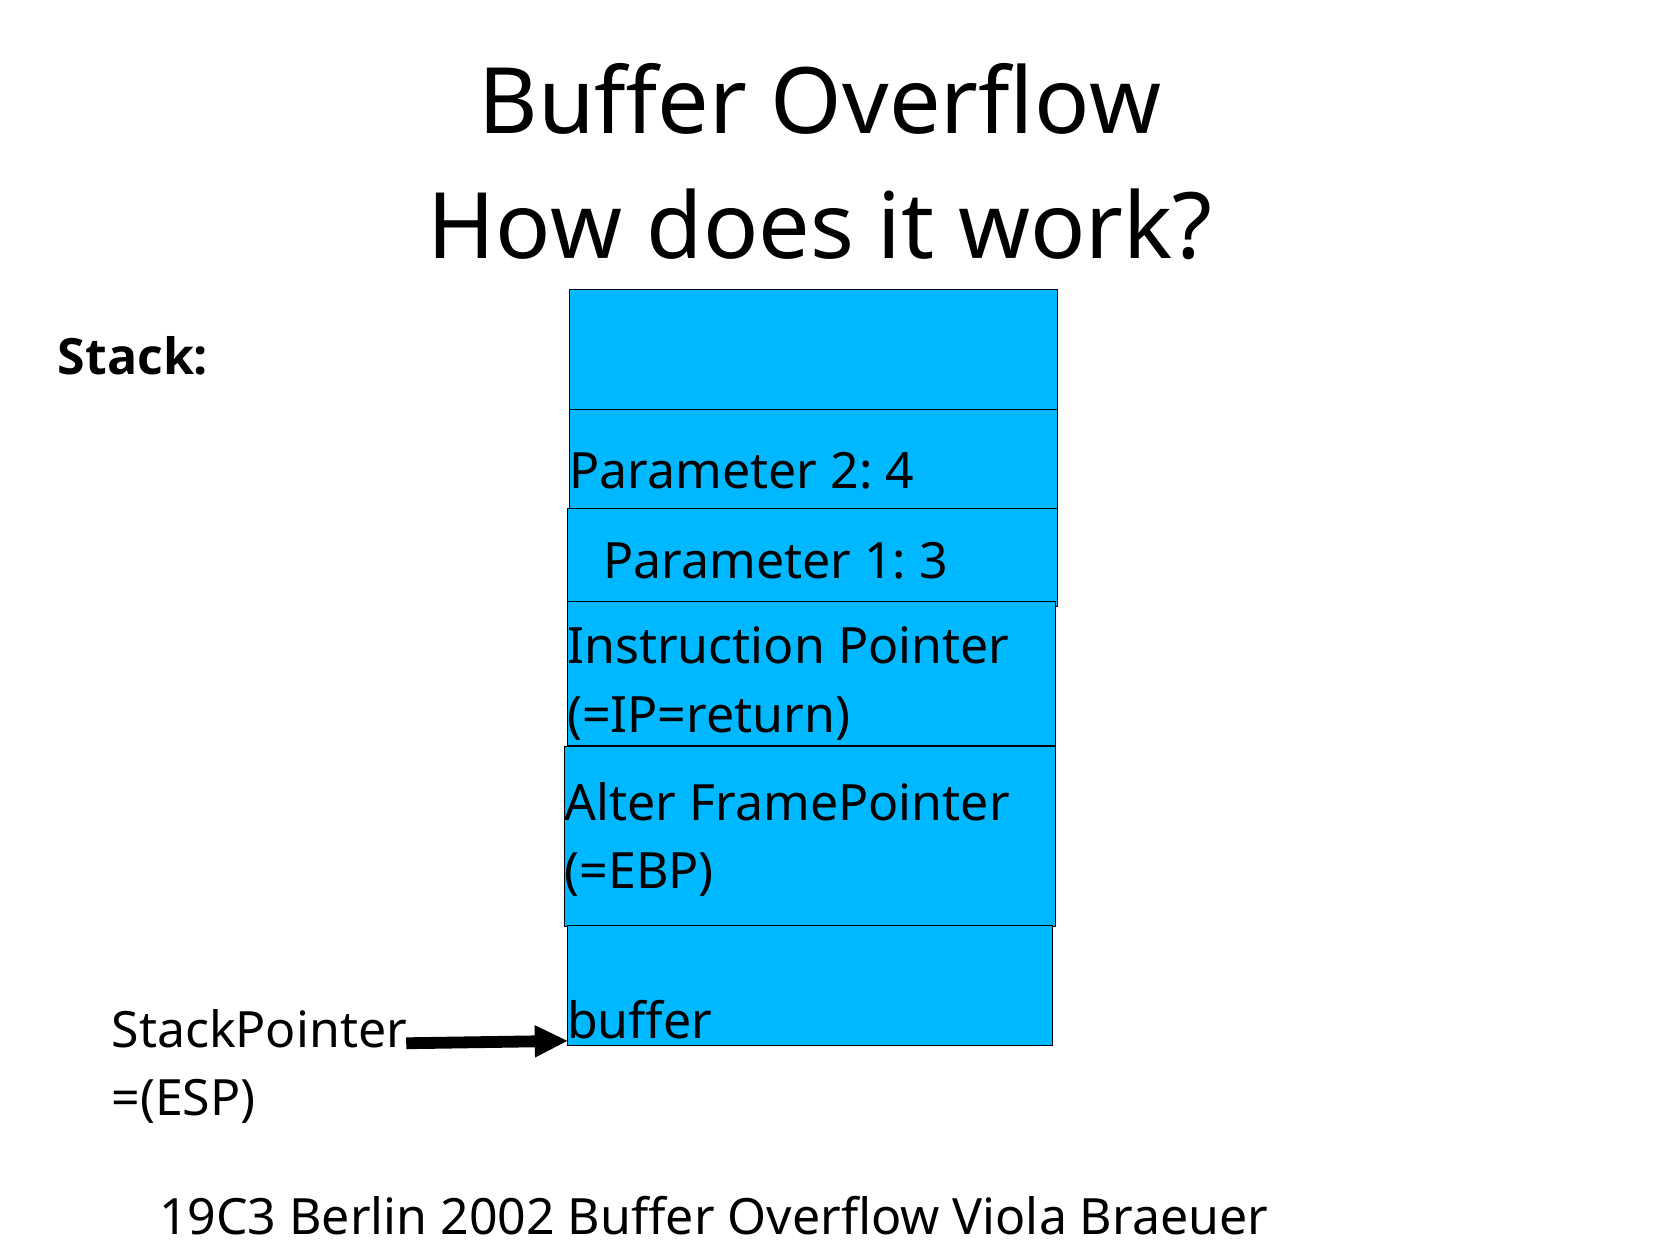

Buffer Overflow
How does it work?
Stack:
Parameter 2: 4
Parameter 1: 3
Instruction Pointer
(=IP=return)
Alter FramePointer
(=EBP)
buffer
StackPointer
=(ESP)
19C3 Berlin 2002 Buffer Overflow Viola Braeuer